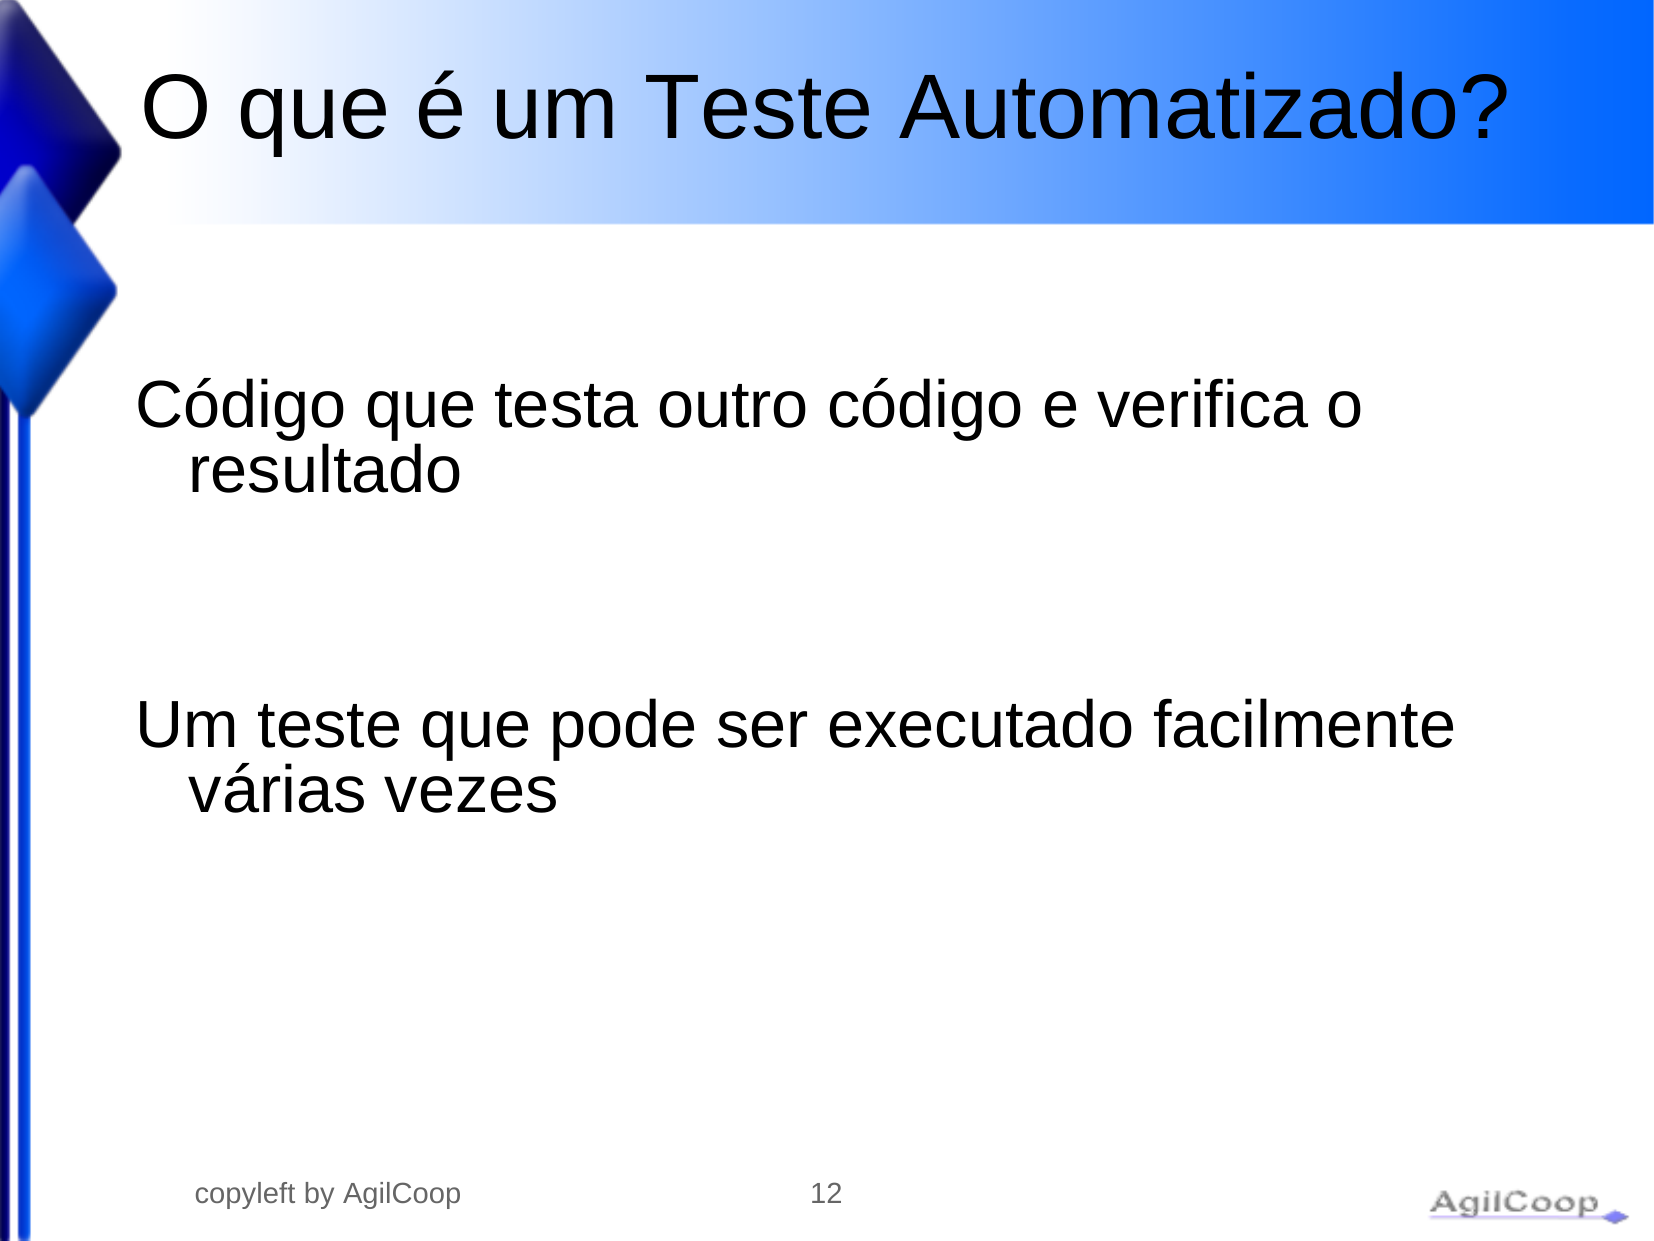

# O que é um Teste Automatizado?
Código que testa outro código e verifica o resultado
Um teste que pode ser executado facilmente várias vezes
copyleft by AgilCoop
12